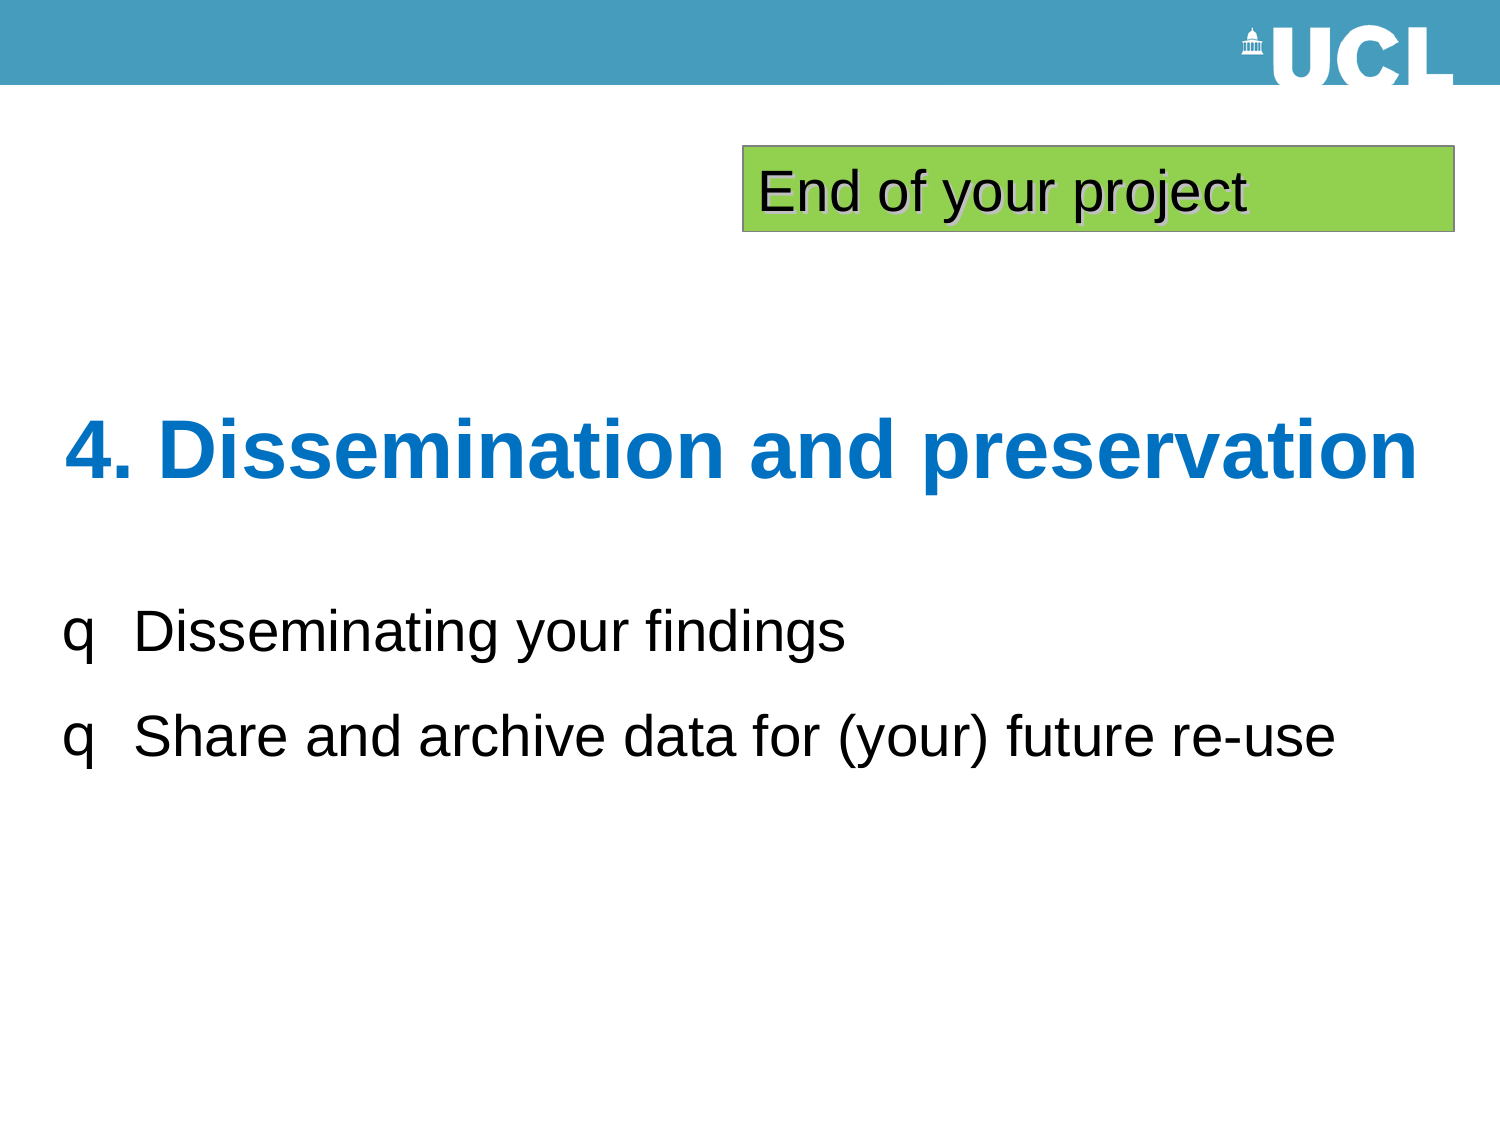

End of your project
4. Dissemination and preservation
 Disseminating your findings
 Share and archive data for (your) future re-use